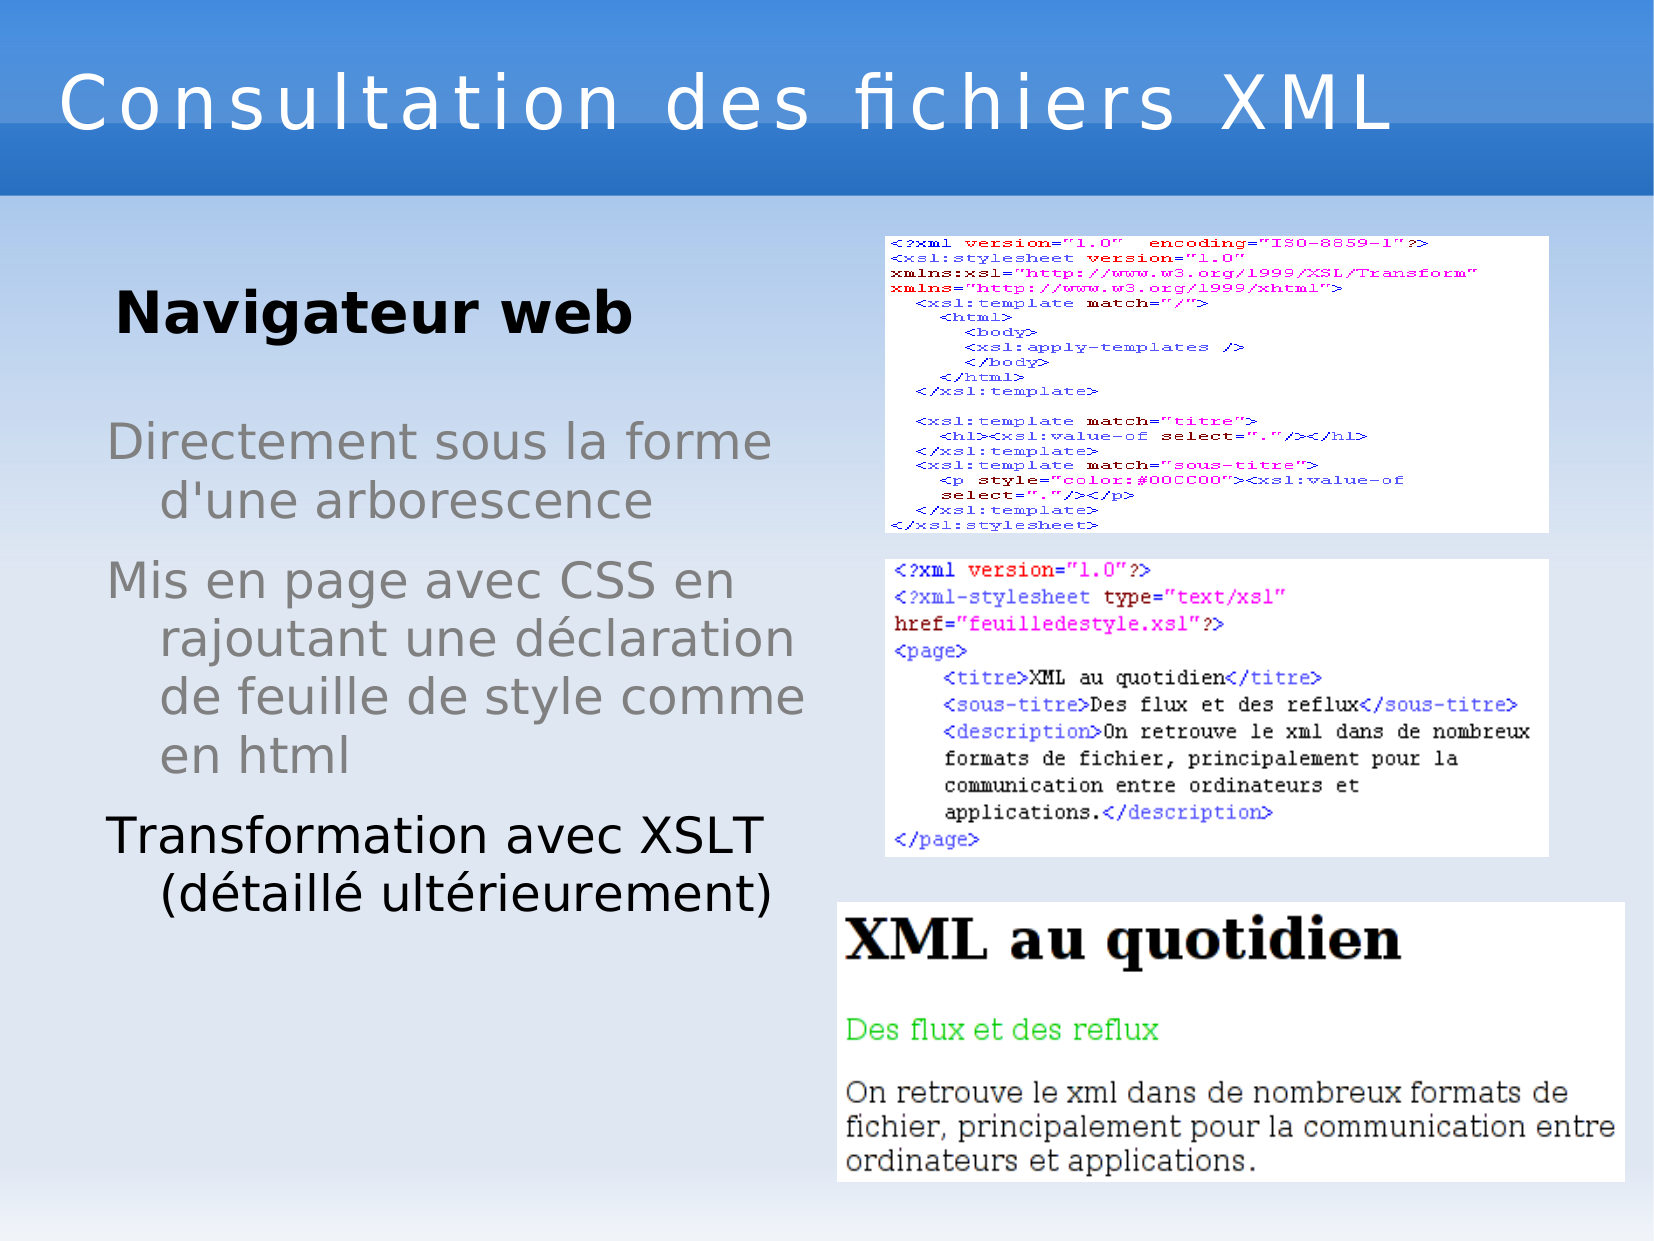

# Consultation des fichiers XML
Navigateur web
Directement sous la forme d'une arborescence
Mis en page avec CSS en rajoutant une déclaration de feuille de style comme en html
Transformation avec XSLT (détaillé ultérieurement)